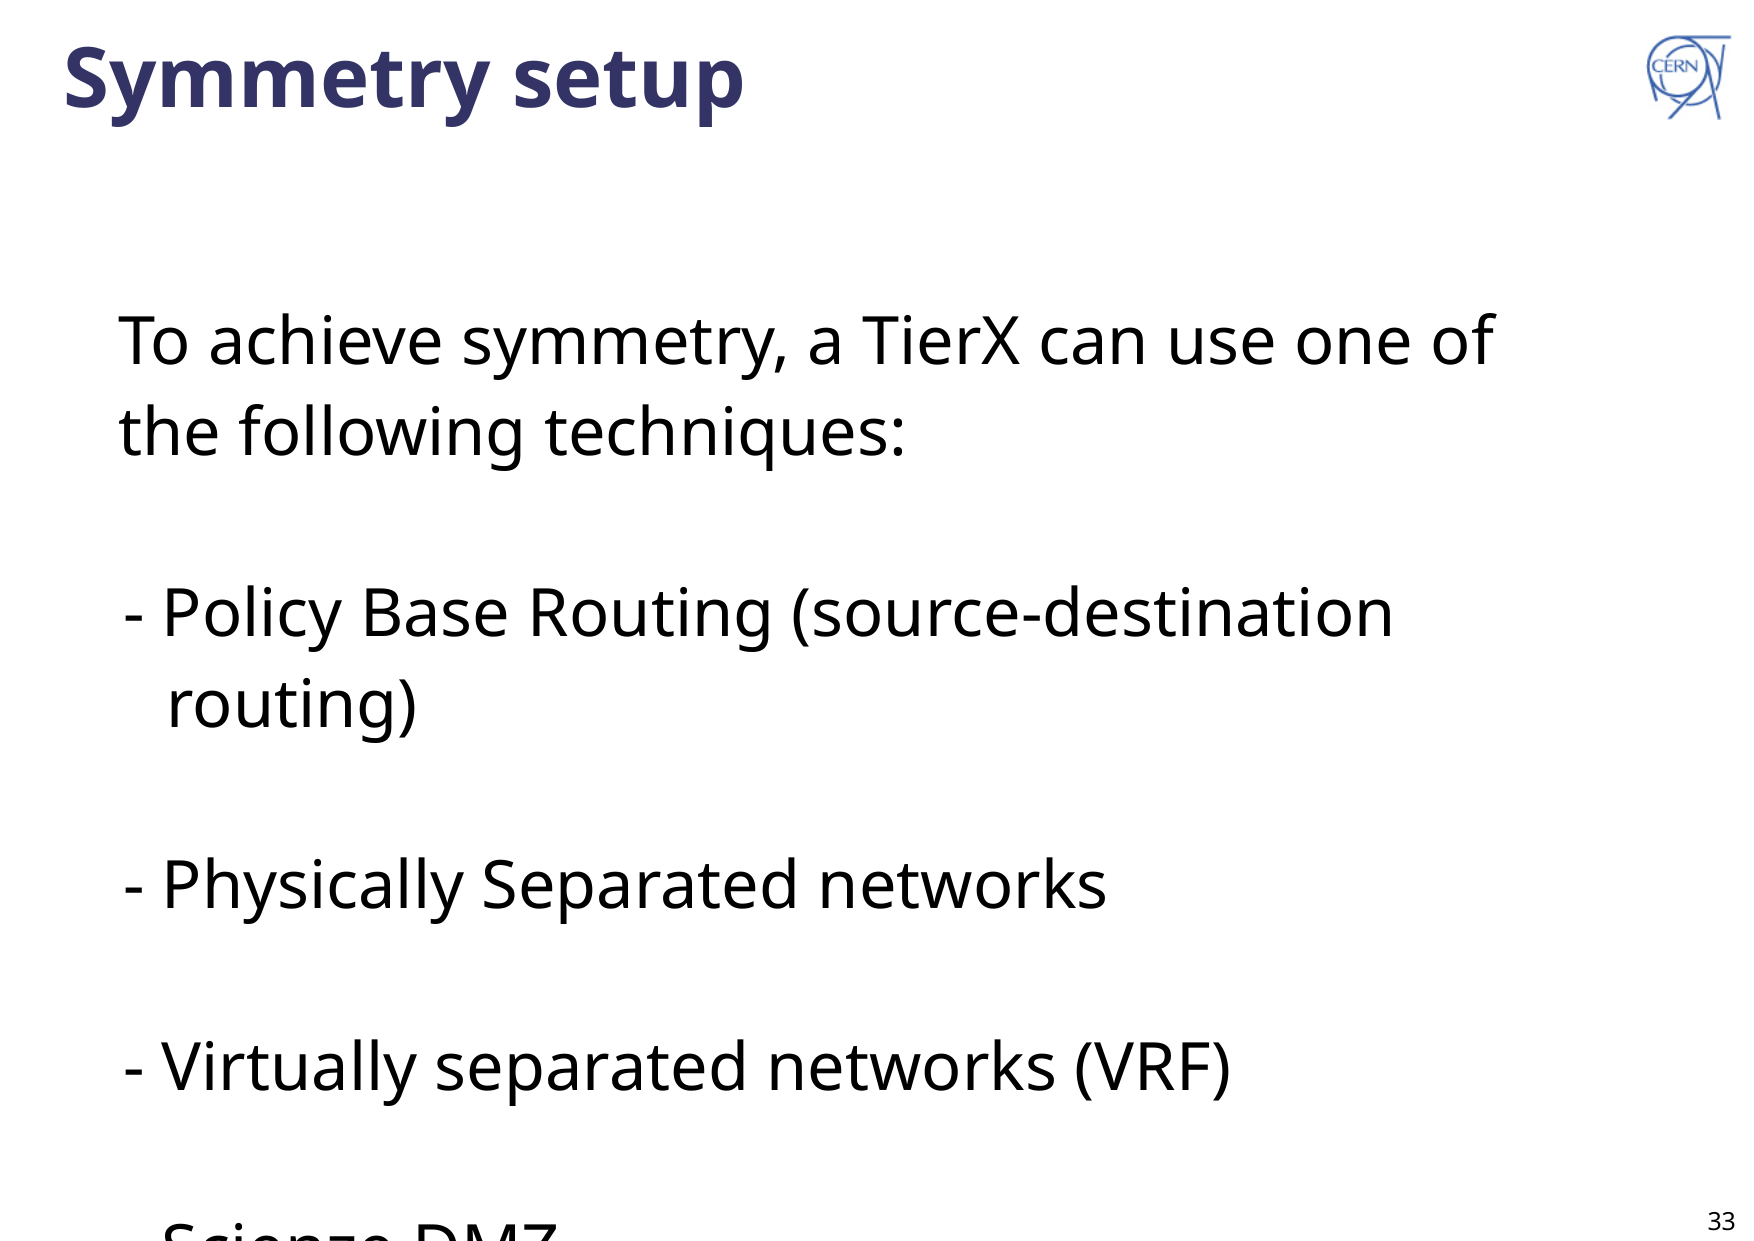

# Symmetry setup
To achieve symmetry, a TierX can use one of the following techniques:
- Policy Base Routing (source-destination routing)
- Physically Separated networks
- Virtually separated networks (VRF)
- Scienze DMZ
33